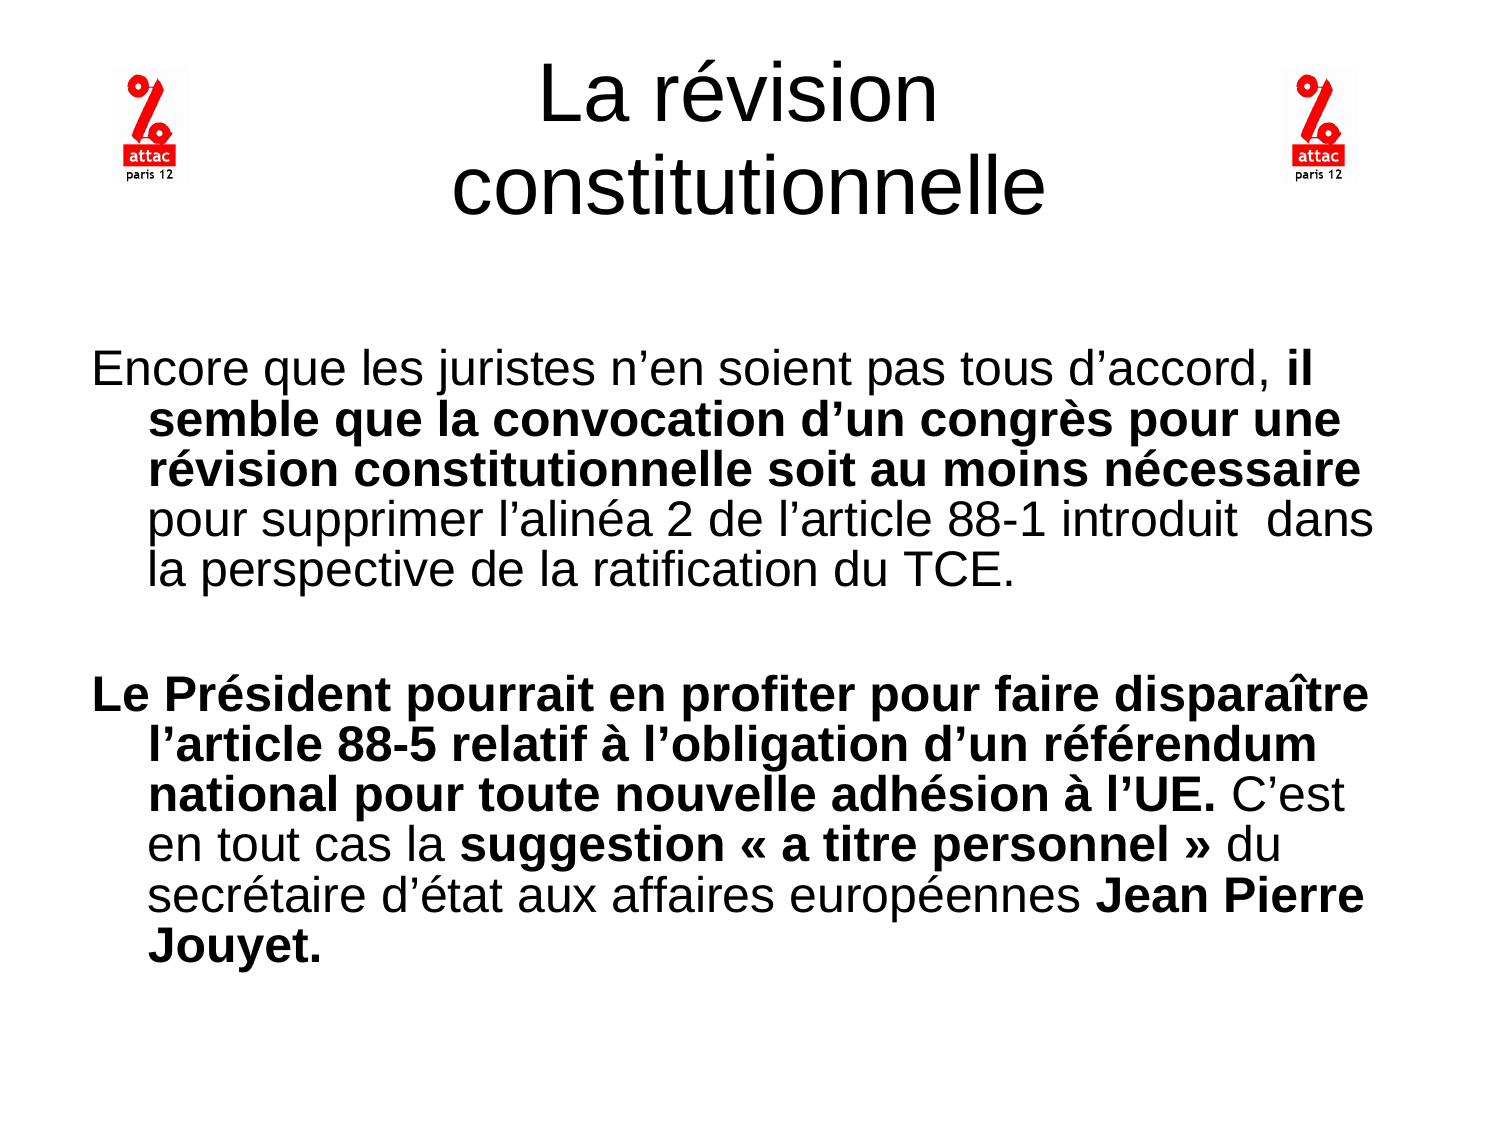

# La révision constitutionnelle
Encore que les juristes n’en soient pas tous d’accord, il semble que la convocation d’un congrès pour une révision constitutionnelle soit au moins nécessaire pour supprimer l’alinéa 2 de l’article 88-1 introduit dans la perspective de la ratification du TCE.
Le Président pourrait en profiter pour faire disparaître l’article 88-5 relatif à l’obligation d’un référendum national pour toute nouvelle adhésion à l’UE. C’est en tout cas la suggestion « a titre personnel » du secrétaire d’état aux affaires européennes Jean Pierre Jouyet.